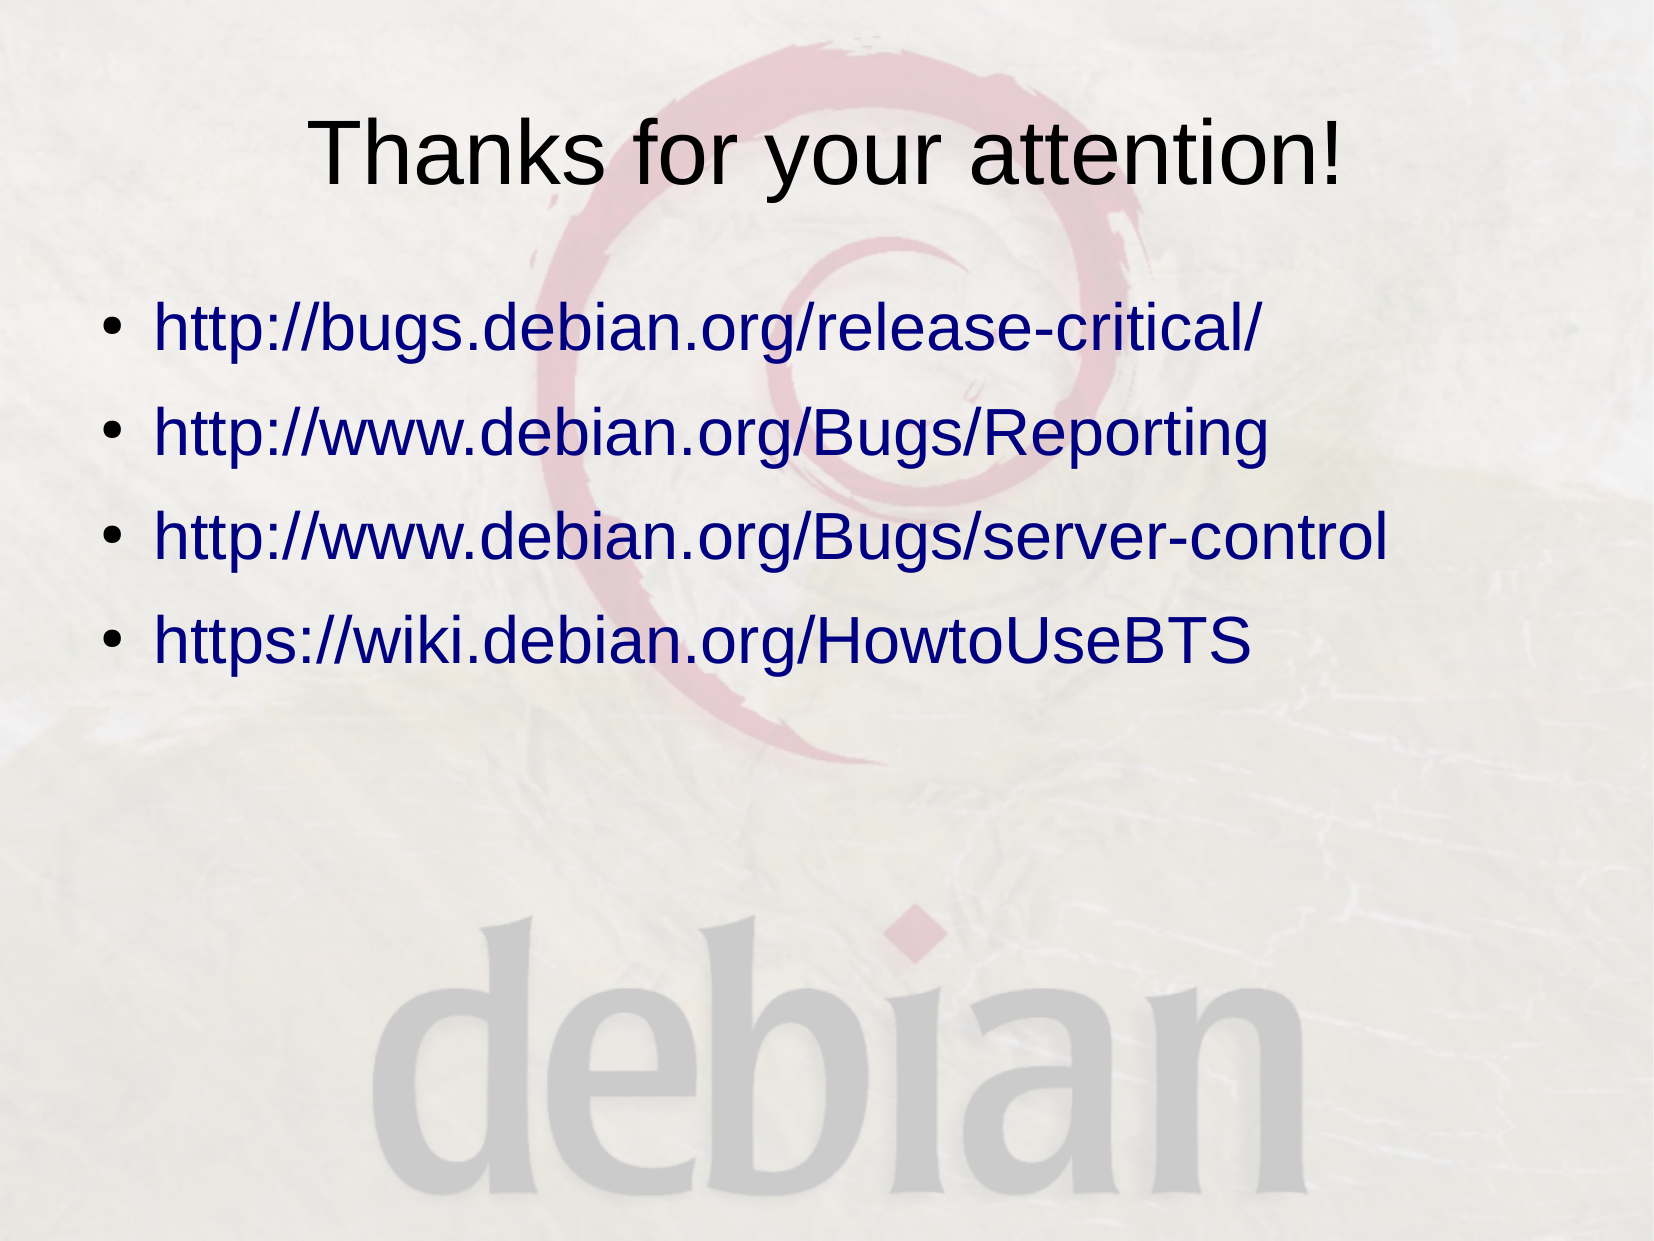

# Thanks for your attention!
http://bugs.debian.org/release-critical/
http://www.debian.org/Bugs/Reporting
http://www.debian.org/Bugs/server-control
https://wiki.debian.org/HowtoUseBTS